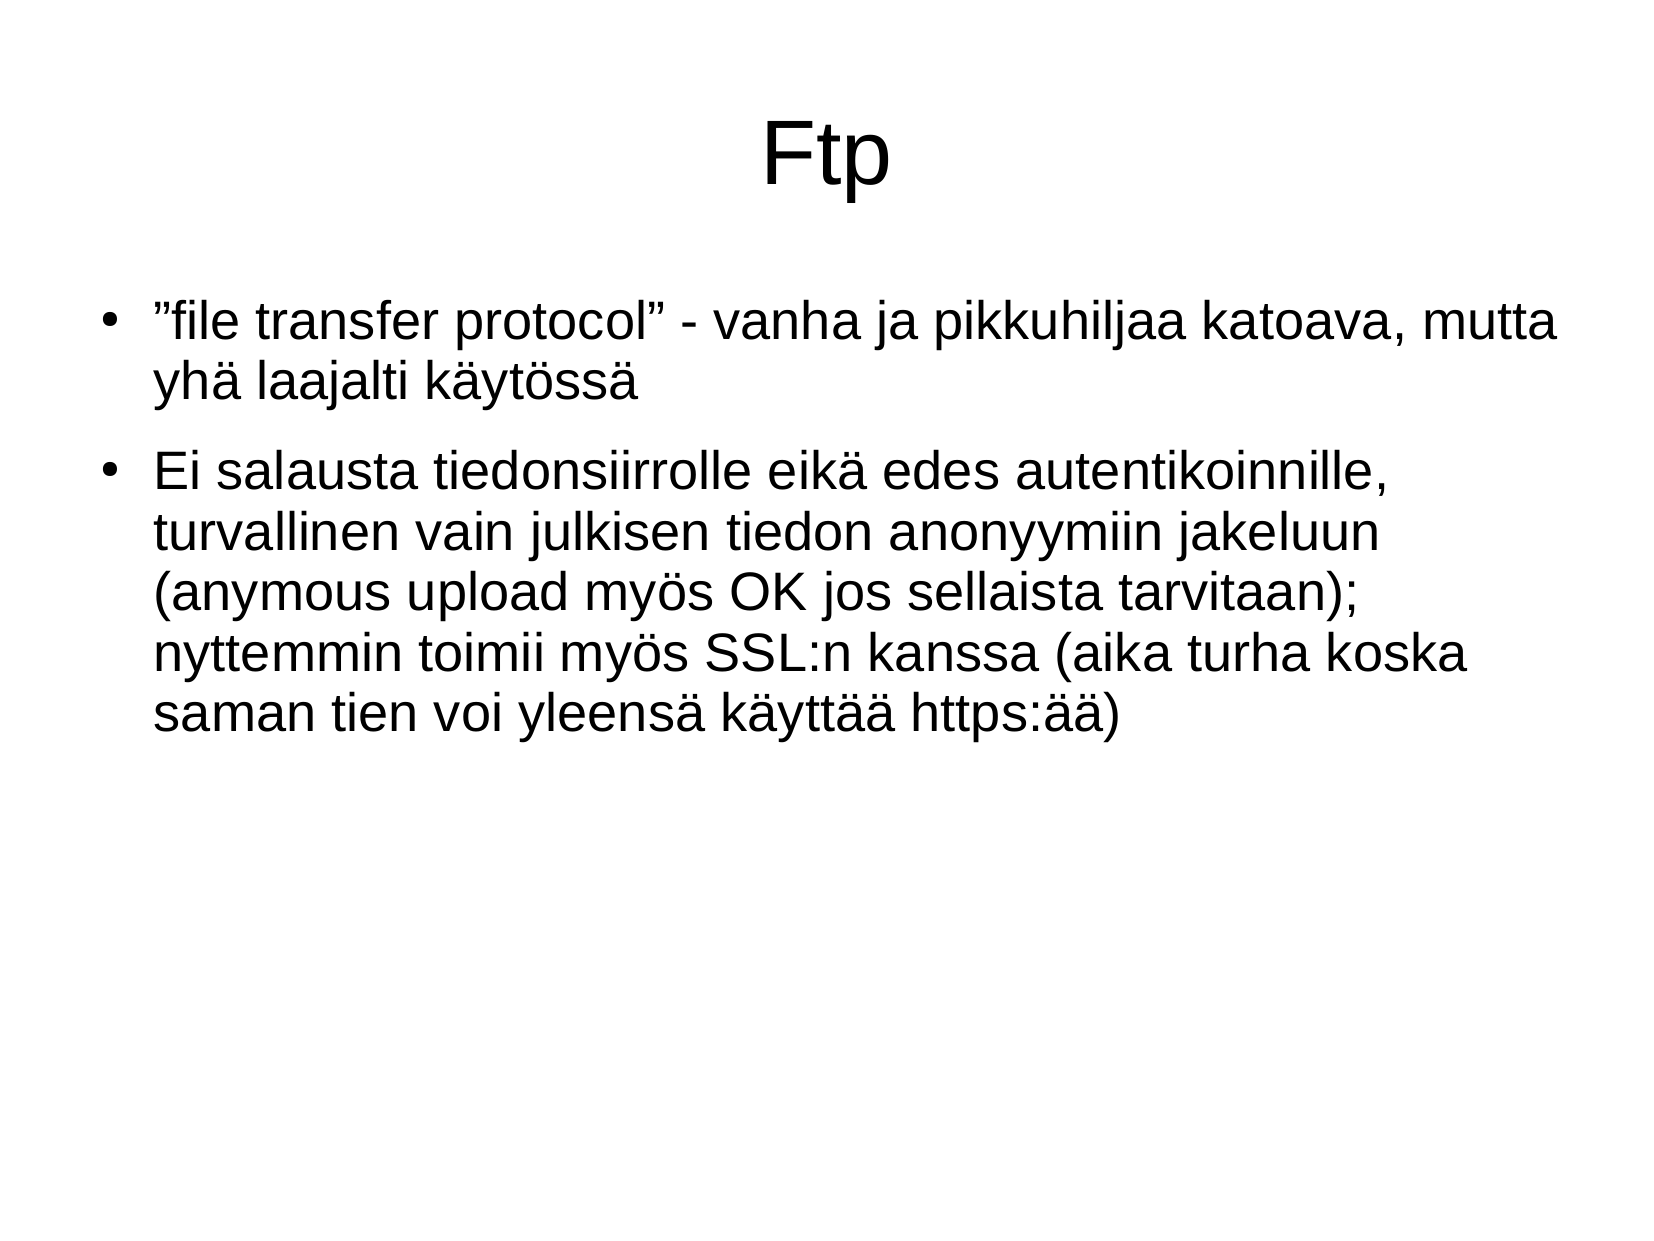

# Ftp
”file transfer protocol” - vanha ja pikkuhiljaa katoava, mutta yhä laajalti käytössä
Ei salausta tiedonsiirrolle eikä edes autentikoinnille, turvallinen vain julkisen tiedon anonyymiin jakeluun (anymous upload myös OK jos sellaista tarvitaan); nyttemmin toimii myös SSL:n kanssa (aika turha koska saman tien voi yleensä käyttää https:ää)